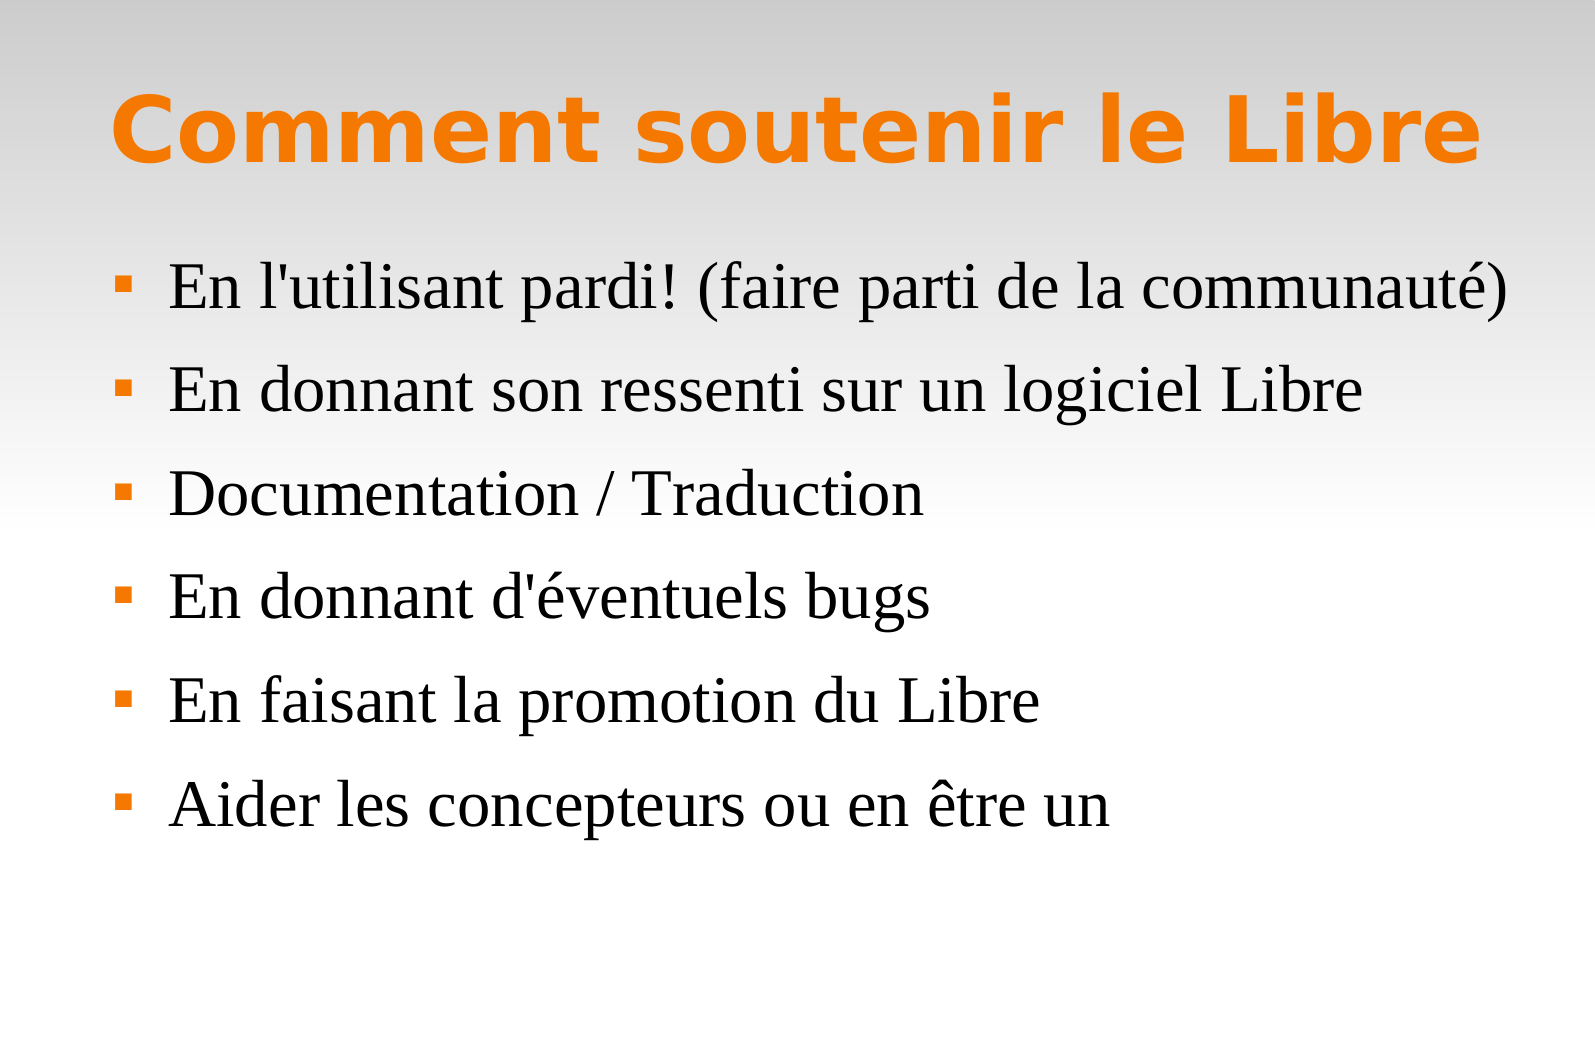

# Comment soutenir le Libre
En l'utilisant pardi! (faire parti de la communauté)
En donnant son ressenti sur un logiciel Libre
Documentation / Traduction
En donnant d'éventuels bugs
En faisant la promotion du Libre
Aider les concepteurs ou en être un